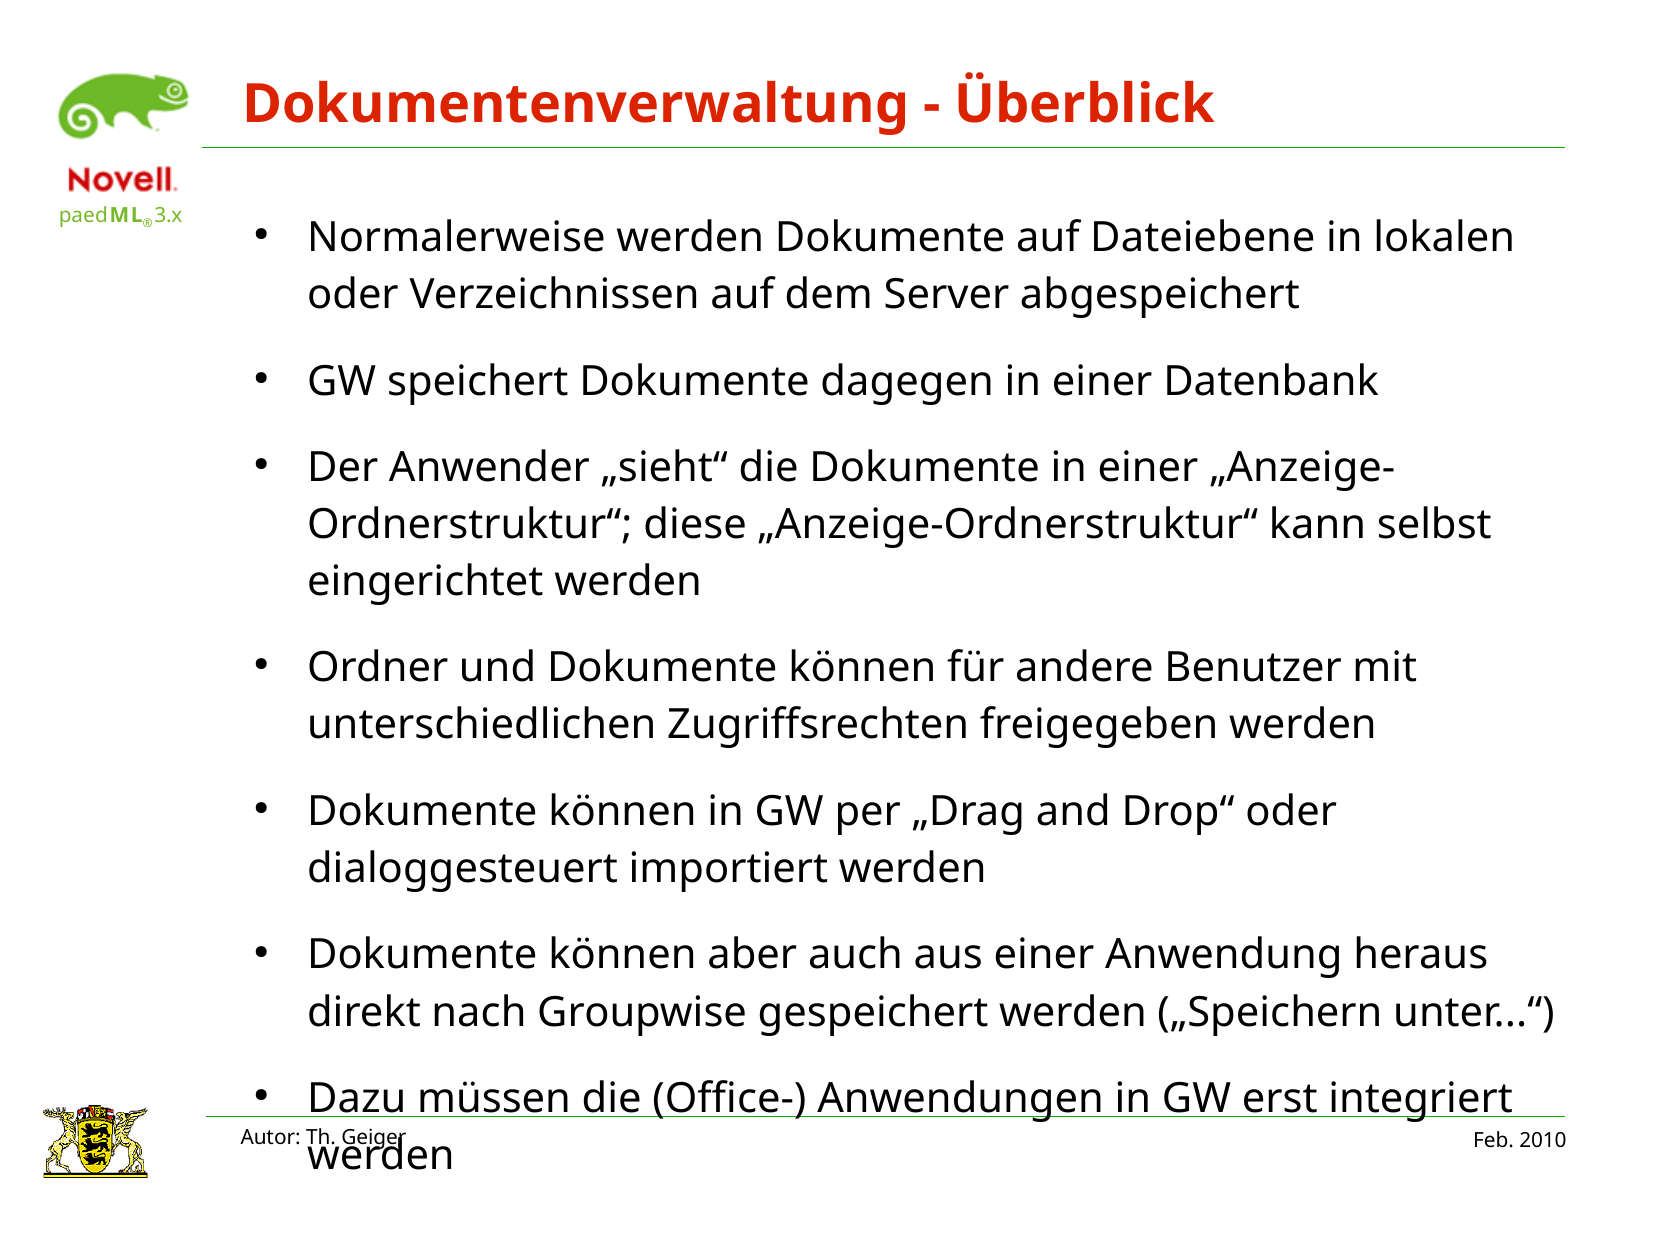

# Dokumentenverwaltung - Überblick
Normalerweise werden Dokumente auf Dateiebene in lokalen
oder Verzeichnissen auf dem Server abgespeichert
GW speichert Dokumente dagegen in einer Datenbank
Der Anwender „sieht“ die Dokumente in einer „Anzeige-Ordnerstruktur“; diese „Anzeige-Ordnerstruktur“ kann selbst eingerichtet werden
Ordner und Dokumente können für andere Benutzer mit unterschiedlichen Zugriffsrechten freigegeben werden
Dokumente können in GW per „Drag and Drop“ oder dialoggesteuert importiert werden
Dokumente können aber auch aus einer Anwendung heraus
direkt nach Groupwise gespeichert werden („Speichern unter...“)
Dazu müssen die (Office-) Anwendungen in GW erst integriert werden
Autor: Th. Geiger
Feb. 2010